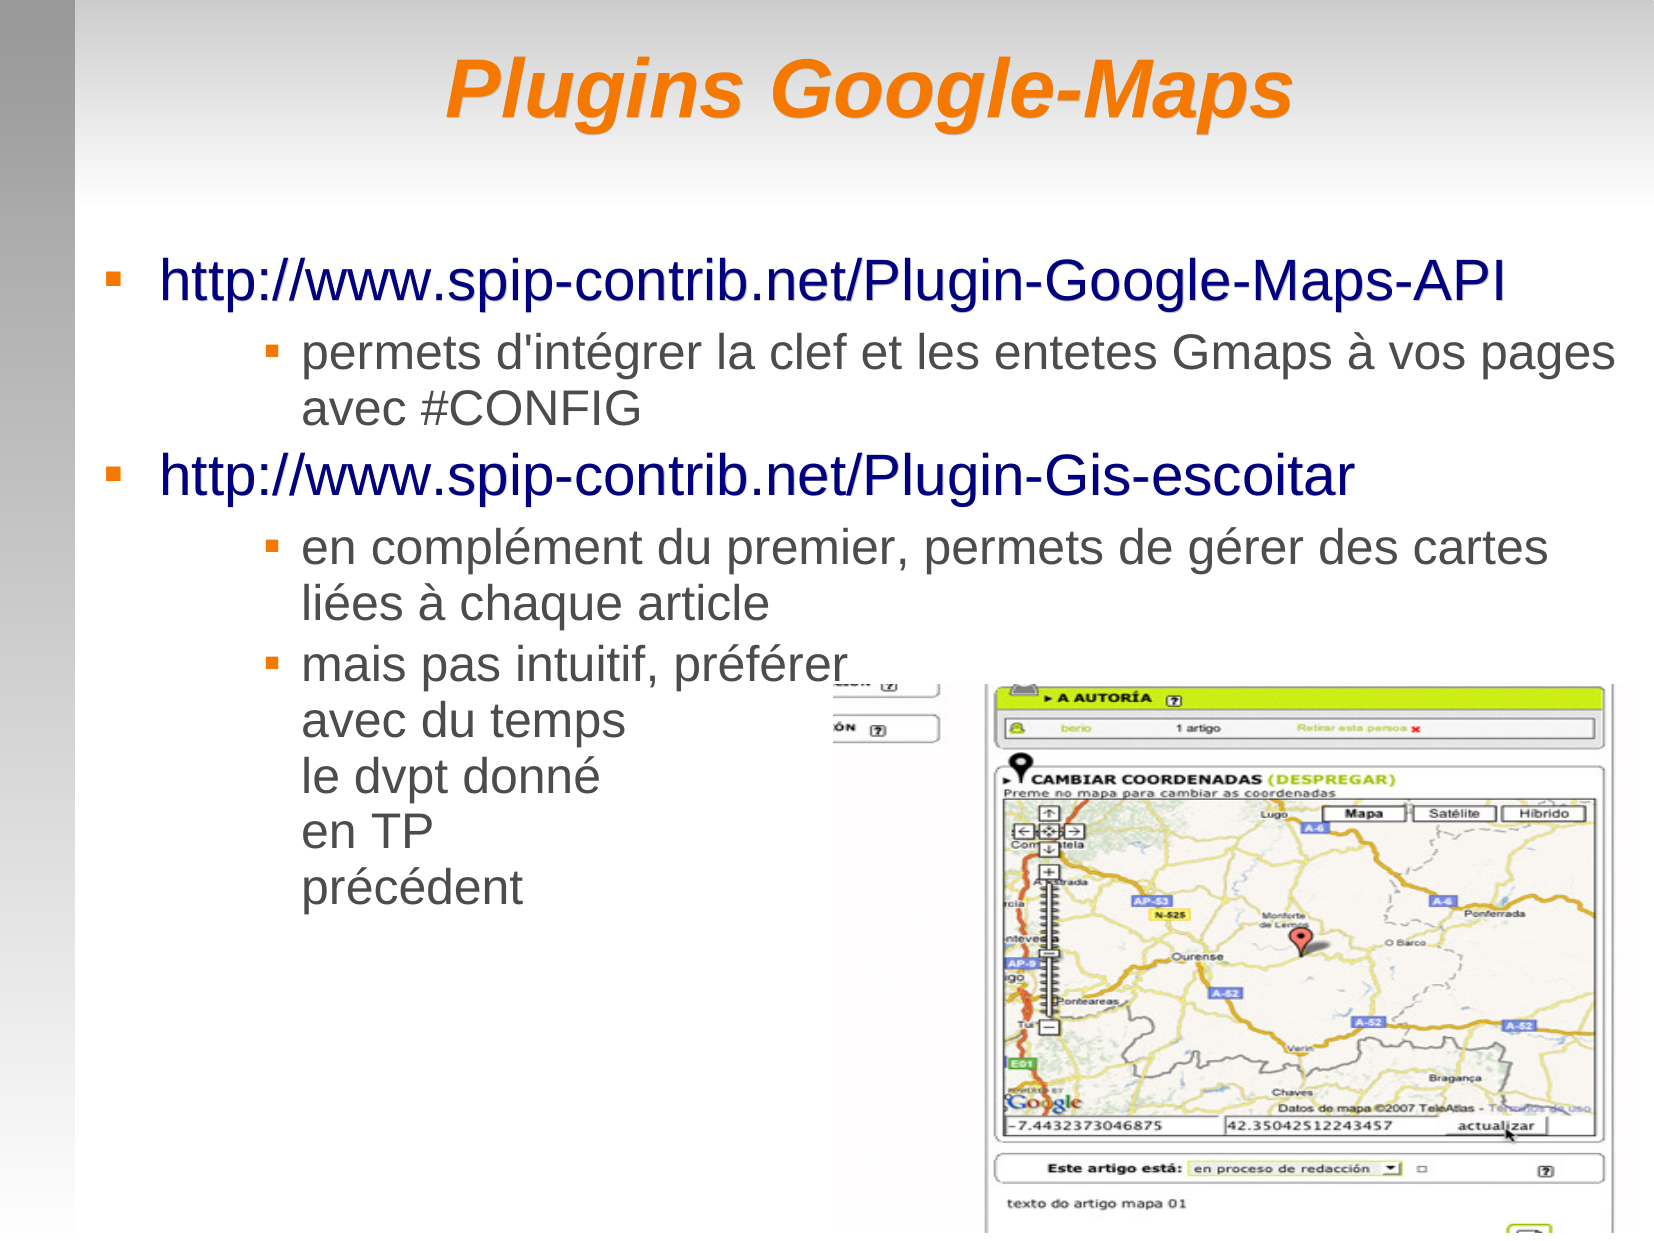

# Plugins Google-Maps
http://www.spip-contrib.net/Plugin-Google-Maps-API
permets d'intégrer la clef et les entetes Gmaps à vos pages avec #CONFIG
http://www.spip-contrib.net/Plugin-Gis-escoitar
en complément du premier, permets de gérer des cartes liées à chaque article
mais pas intuitif, préférer
avec du temps
le dvpt donné
en TP
précédent